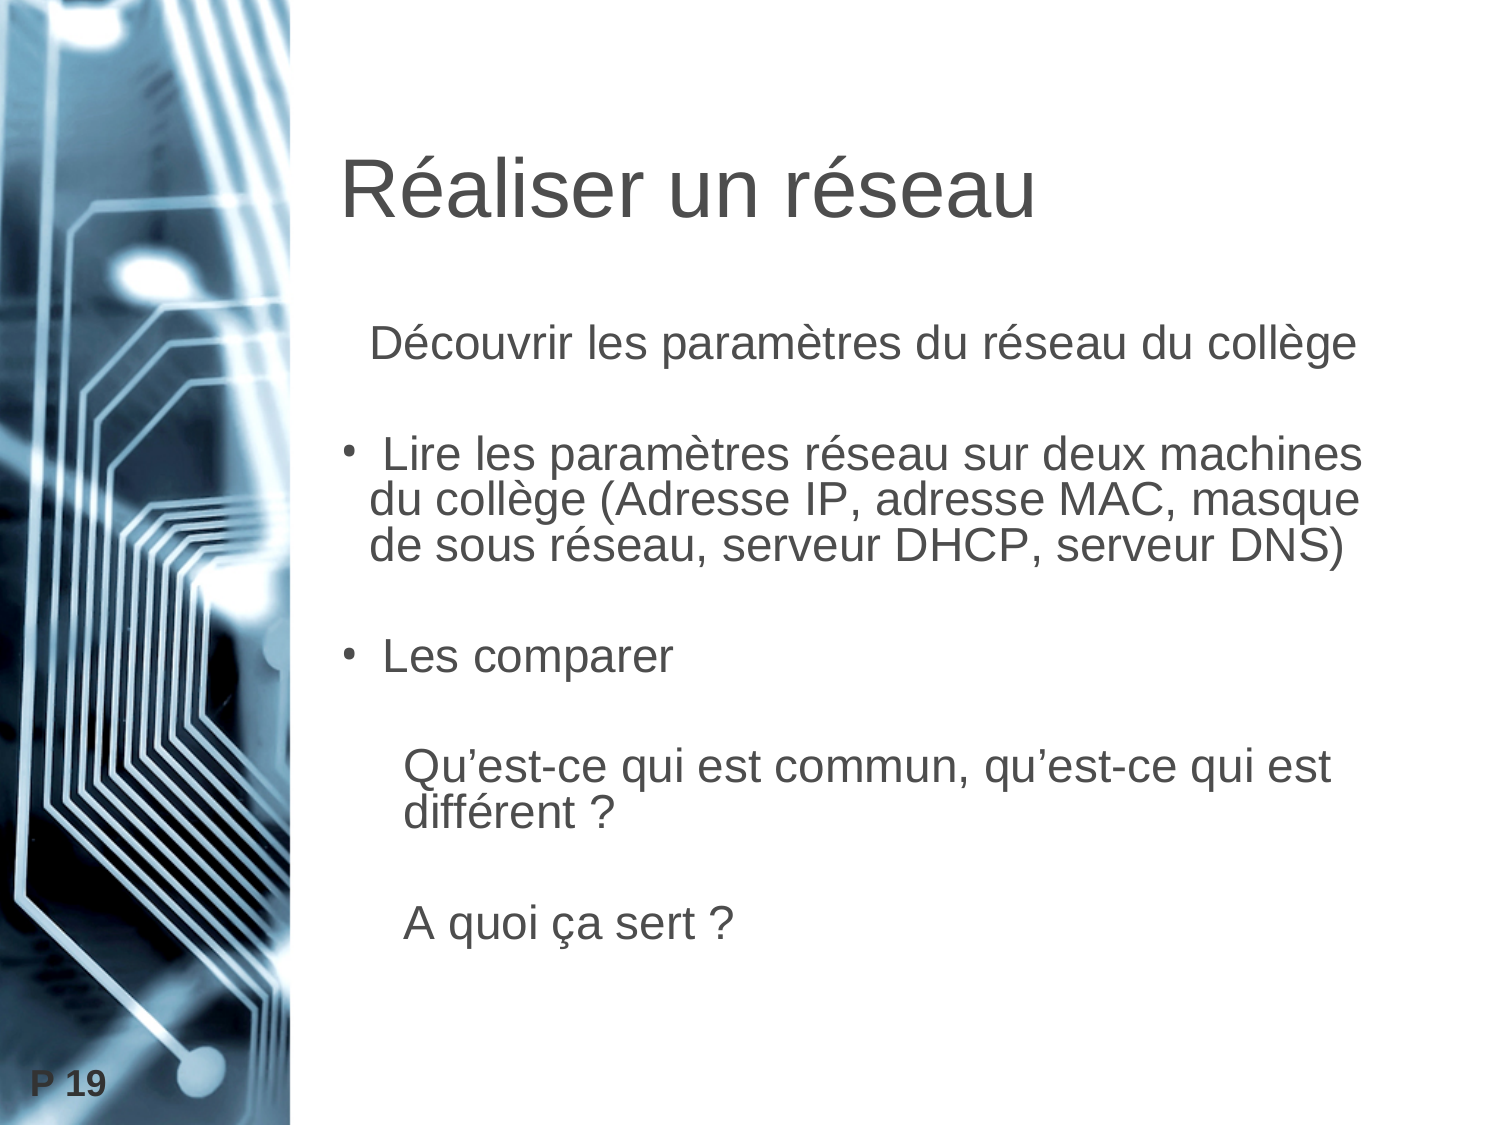

# Réaliser un réseau
Découvrir les paramètres du réseau du collège
 Lire les paramètres réseau sur deux machines du collège (Adresse IP, adresse MAC, masque de sous réseau, serveur DHCP, serveur DNS)
 Les comparer
Qu’est-ce qui est commun, qu’est-ce qui est différent ?
A quoi ça sert ?